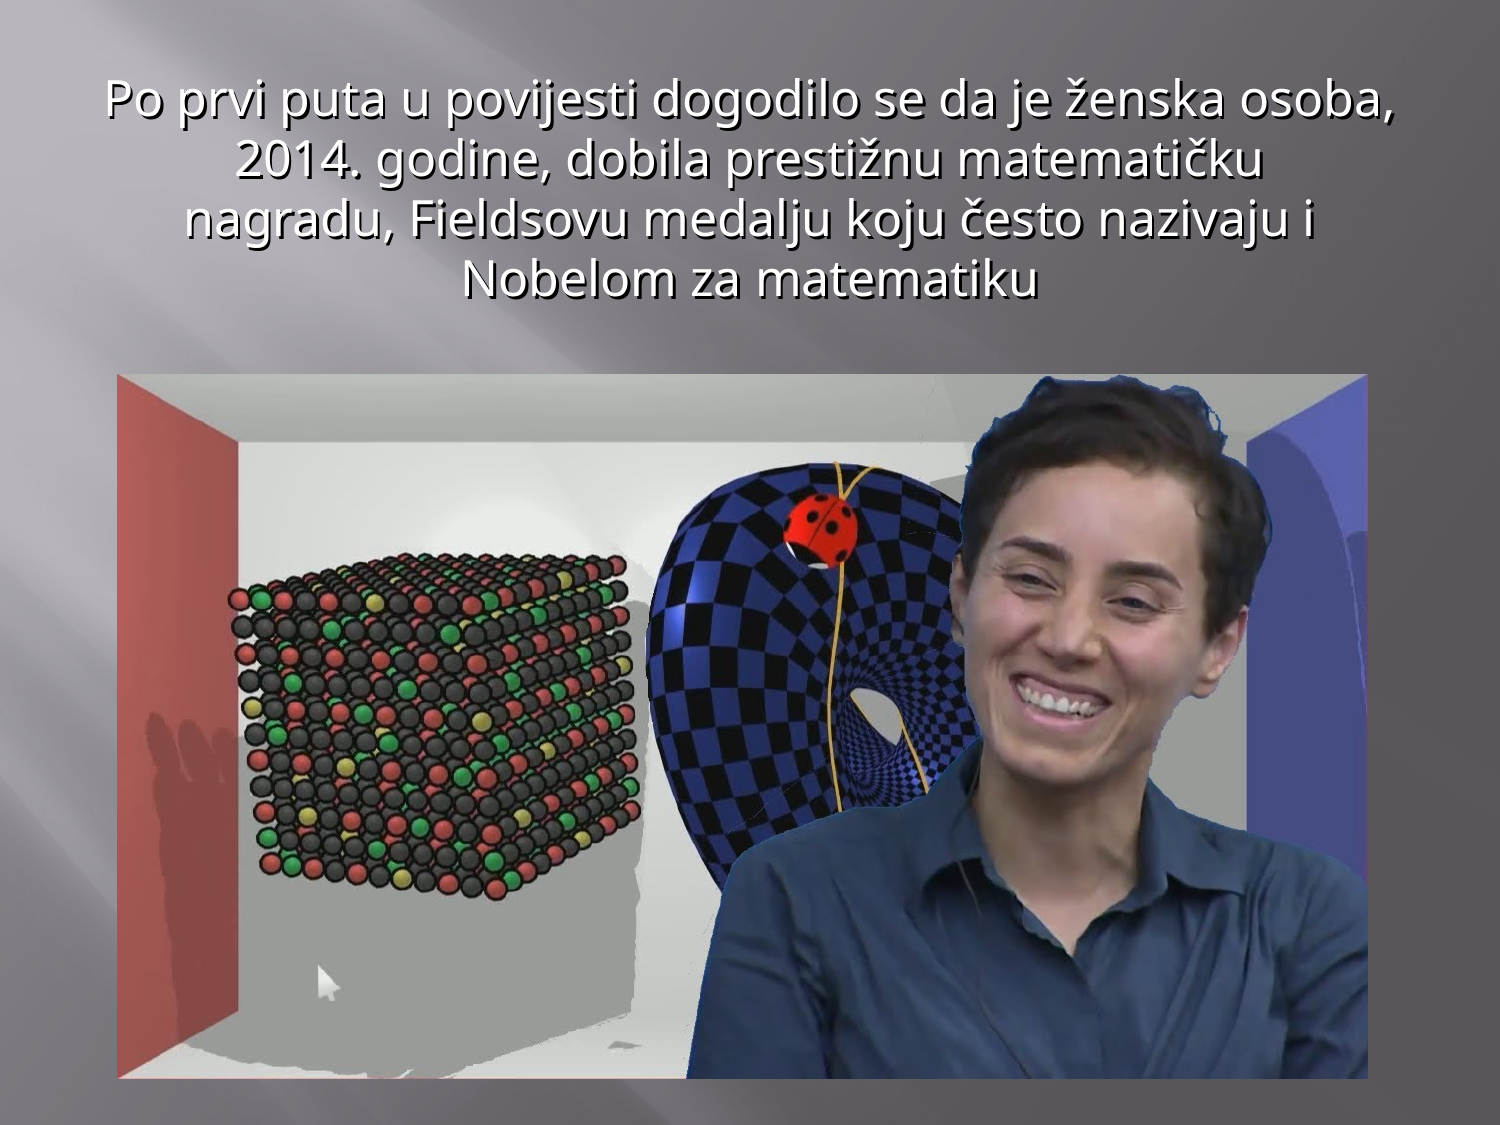

# Po prvi puta u povijesti dogodilo se da je ženska osoba, 2014. godine, dobila prestižnu matematičku nagradu, Fieldsovu medalju koju često nazivaju i Nobelom za matematiku